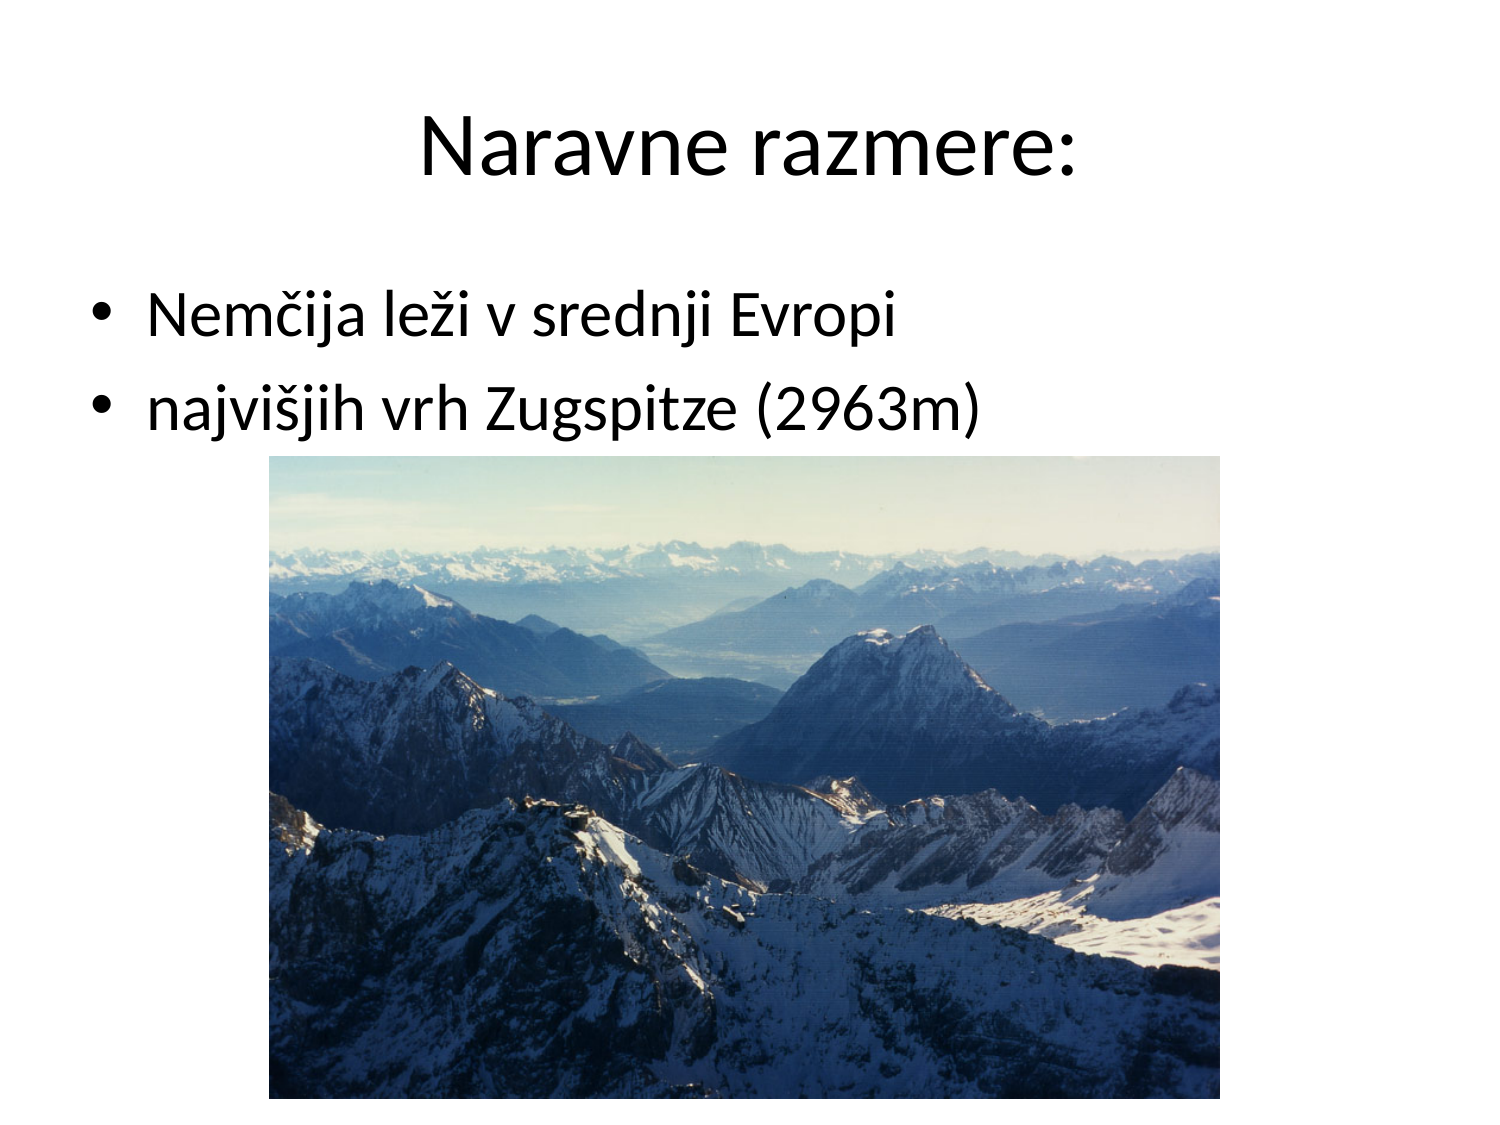

# Naravne razmere:
Nemčija leži v srednji Evropi
najvišjih vrh Zugspitze (2963m)
Zugspitze